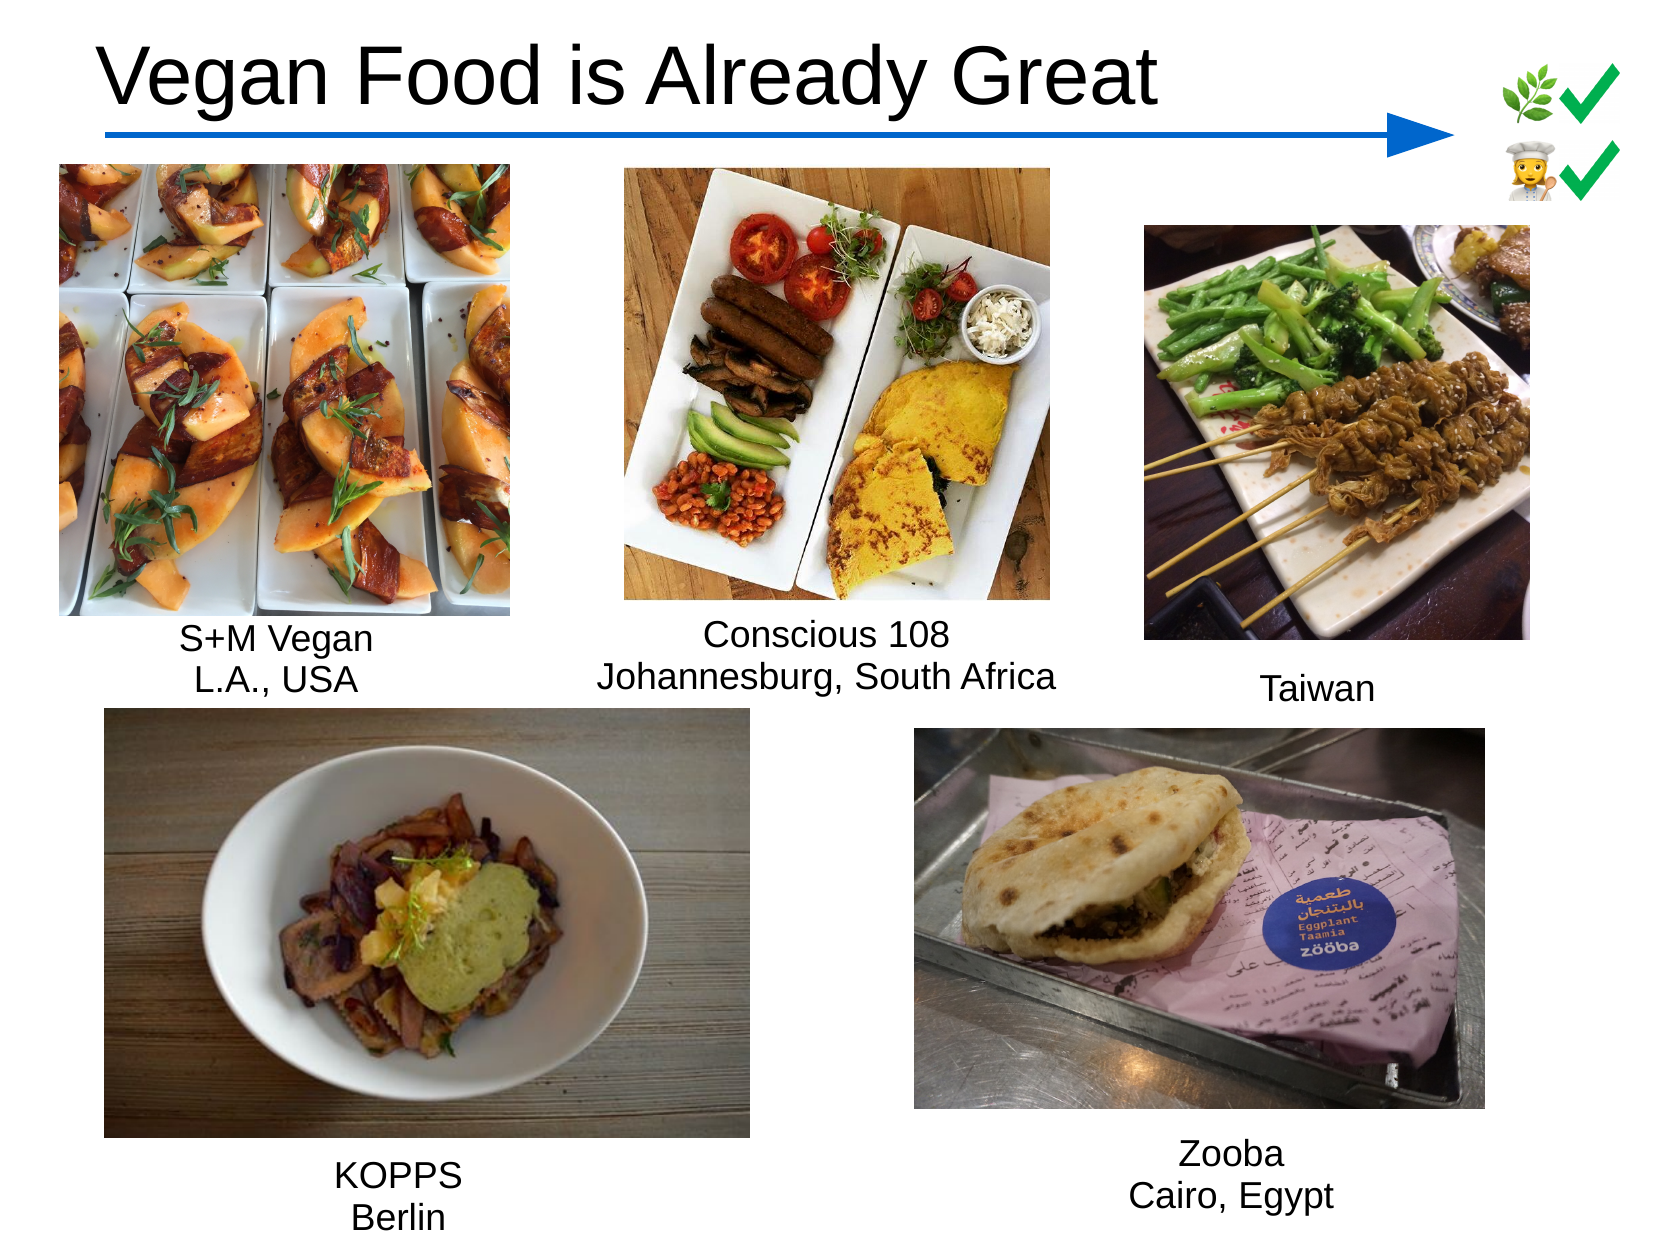

Vegan Food is Already Great
Conscious 108
Johannesburg, South Africa
S+M Vegan
L.A., USA
Taiwan
Zooba
Cairo, Egypt
KOPPS
Berlin